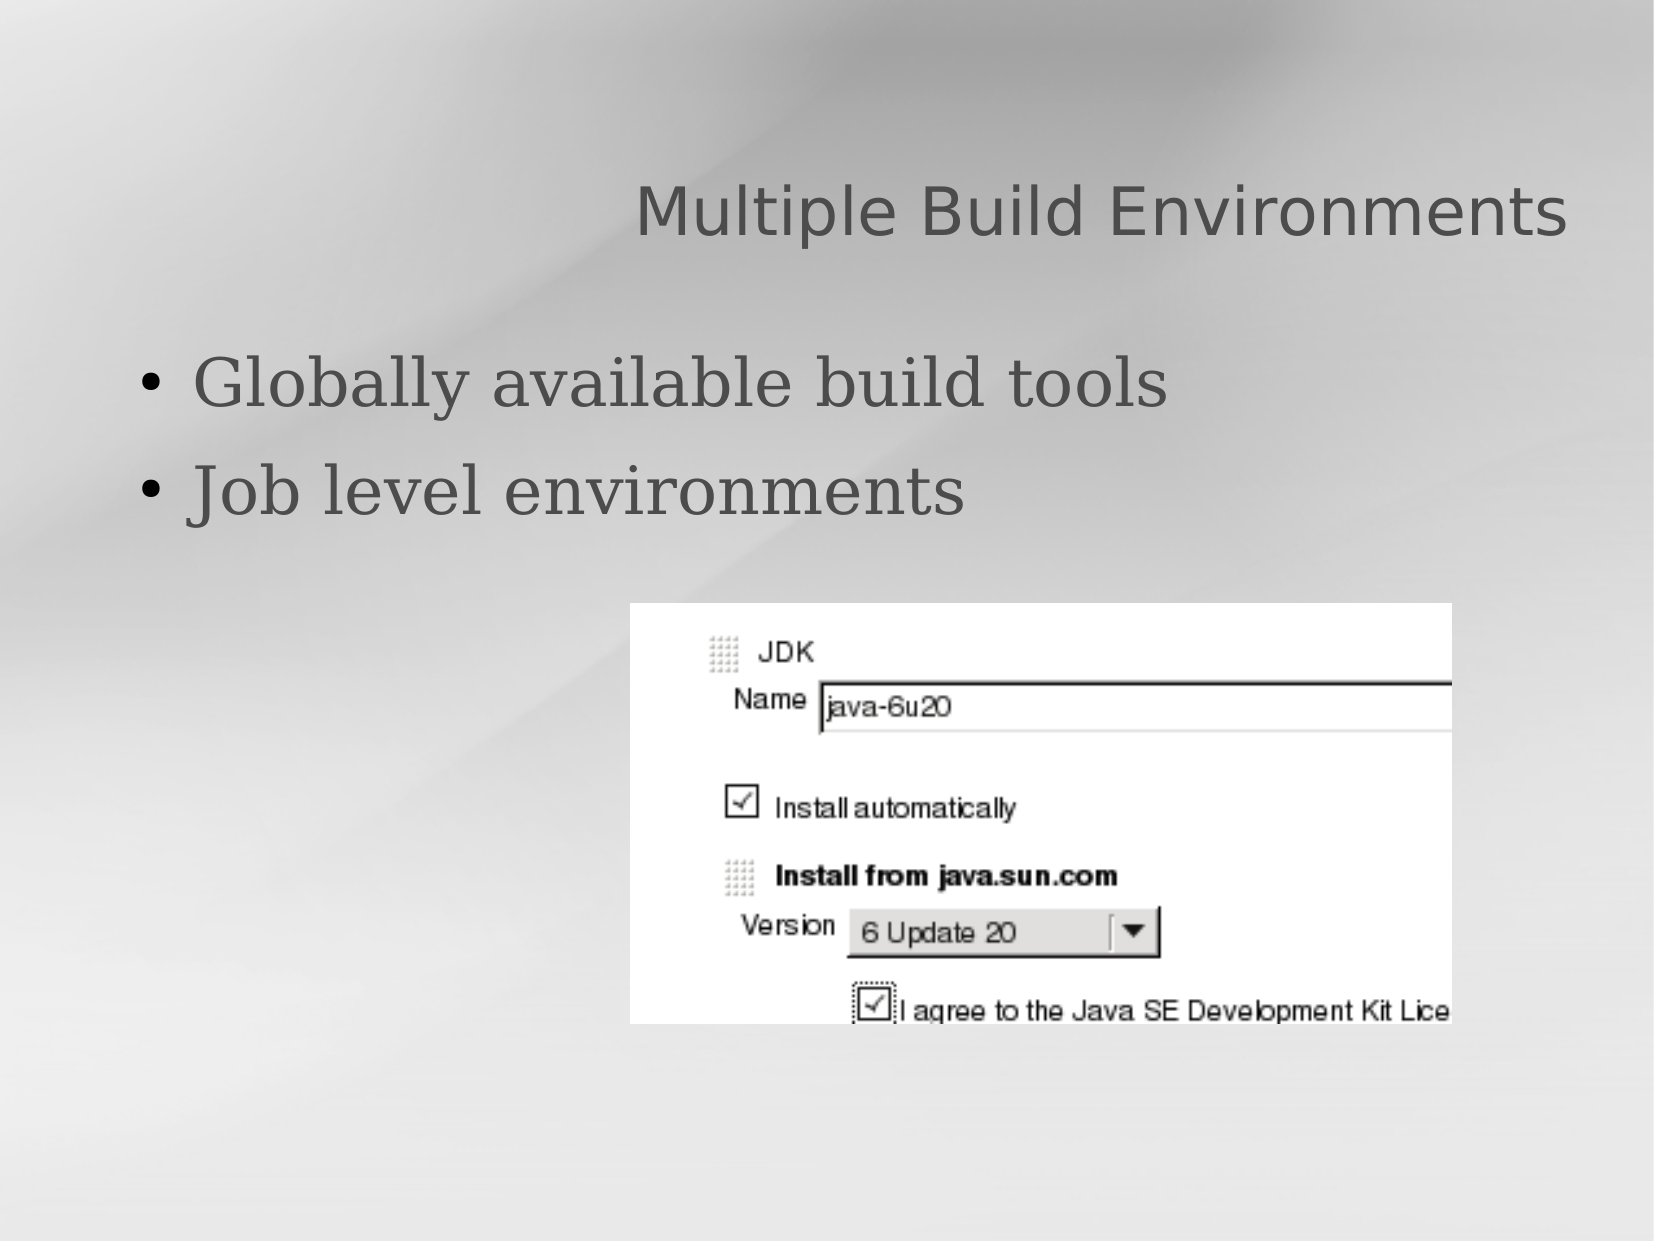

# Multiple Build Environments
Globally available build tools
Job level environments